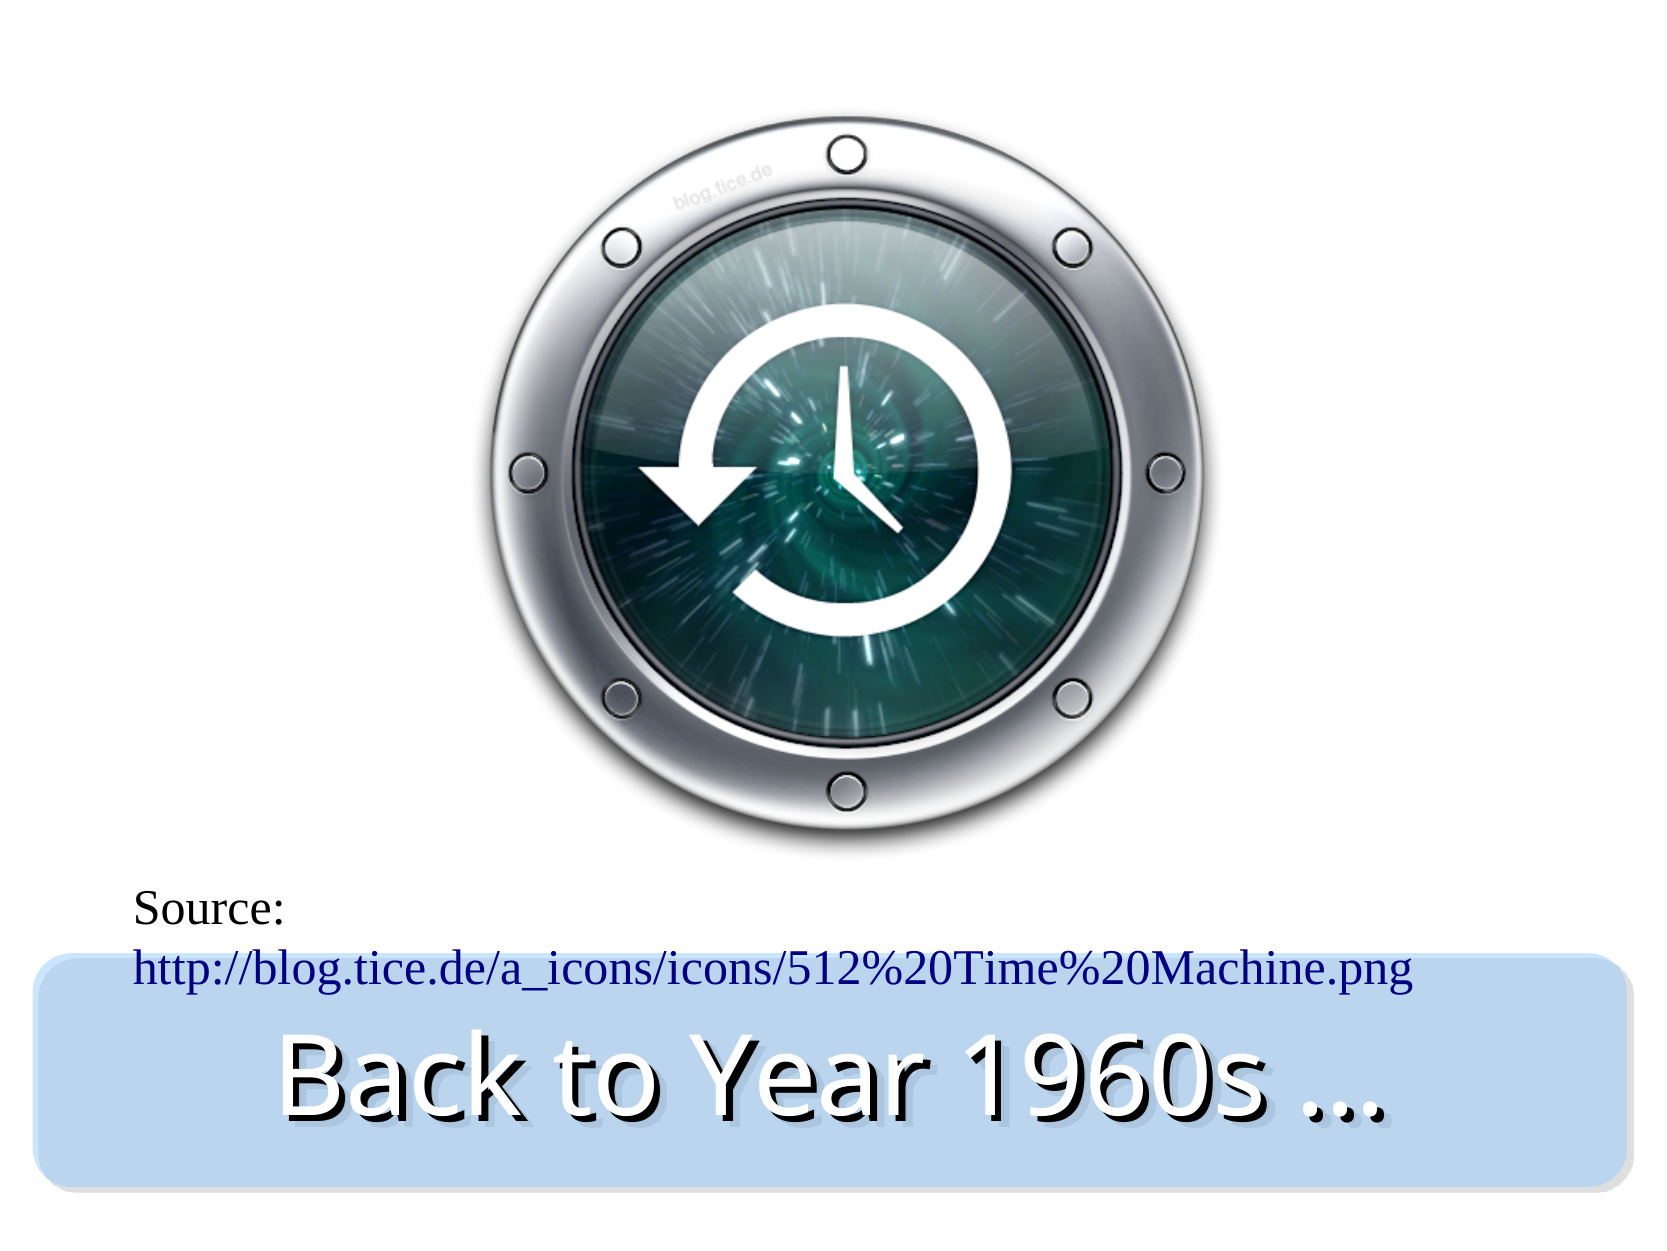

Source: http://blog.tice.de/a_icons/icons/512%20Time%20Machine.png
Back to Year 1960s ...